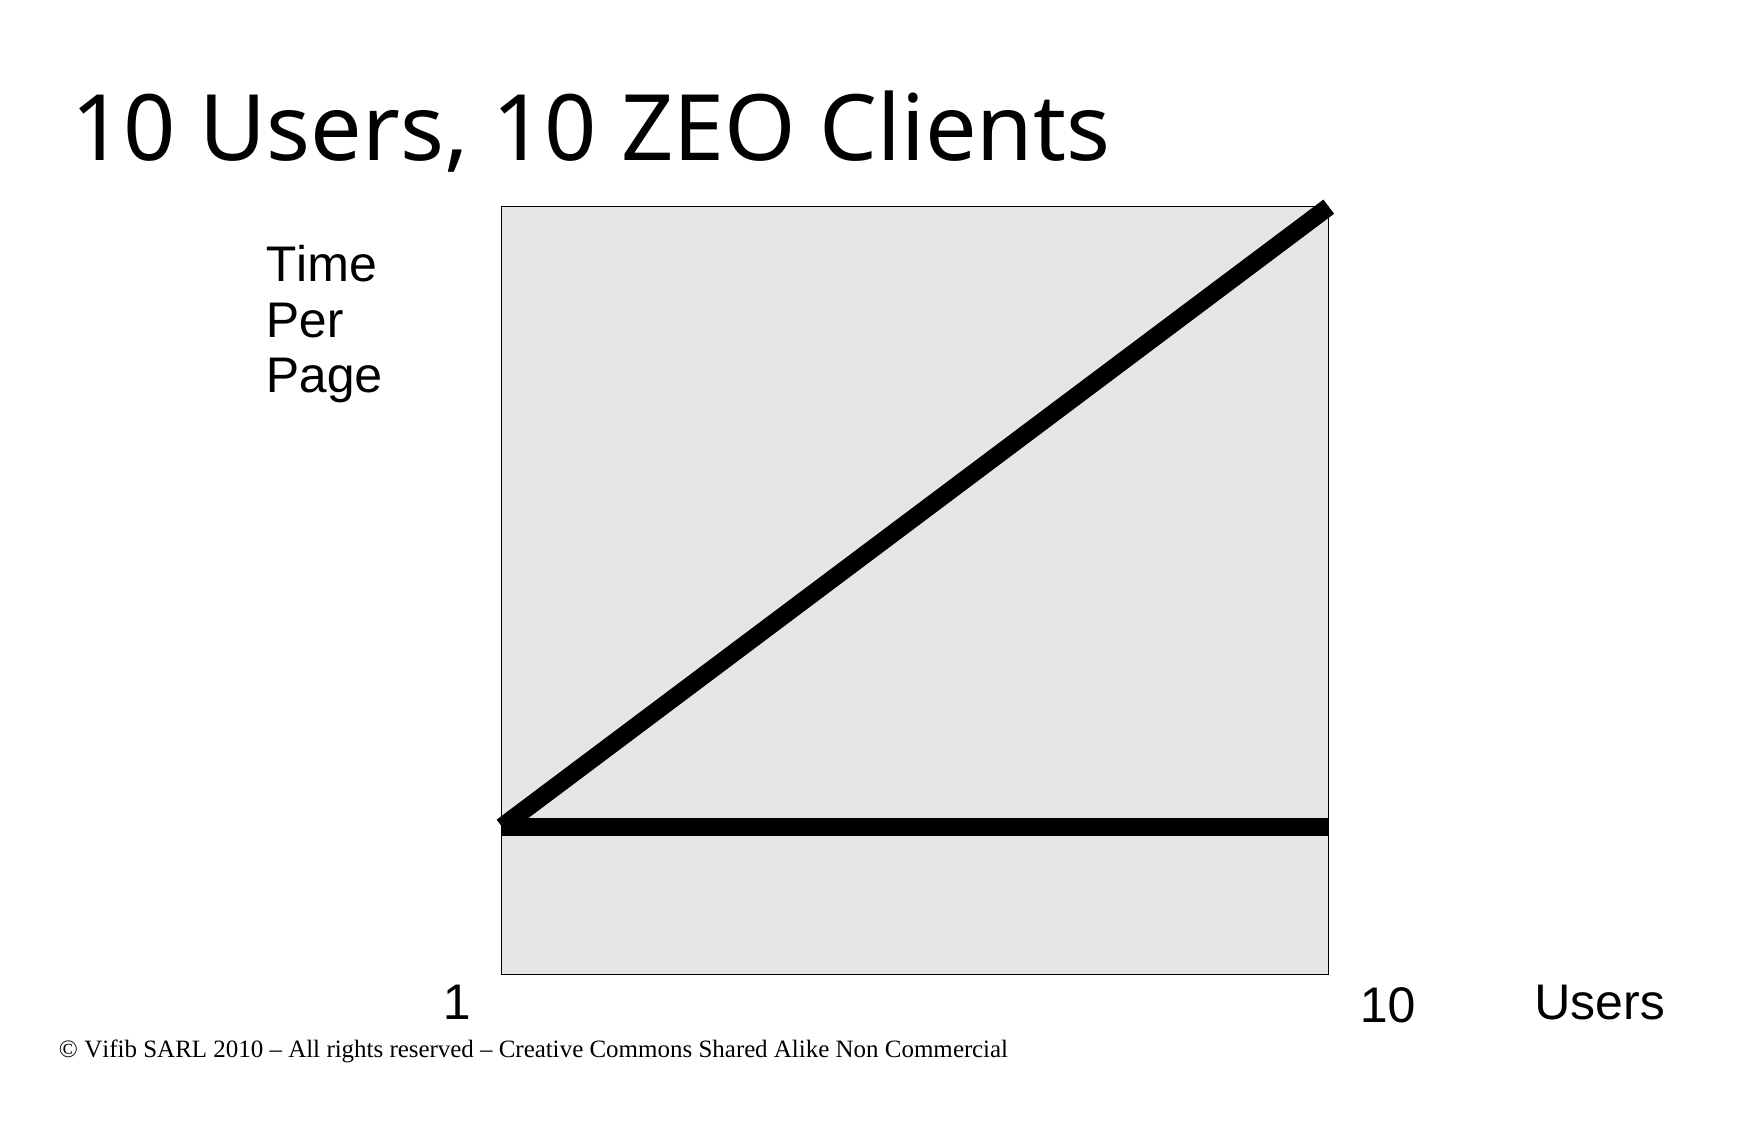

# 10 Users, 10 ZEO Clients
Time
Per
Page
1
Users
10